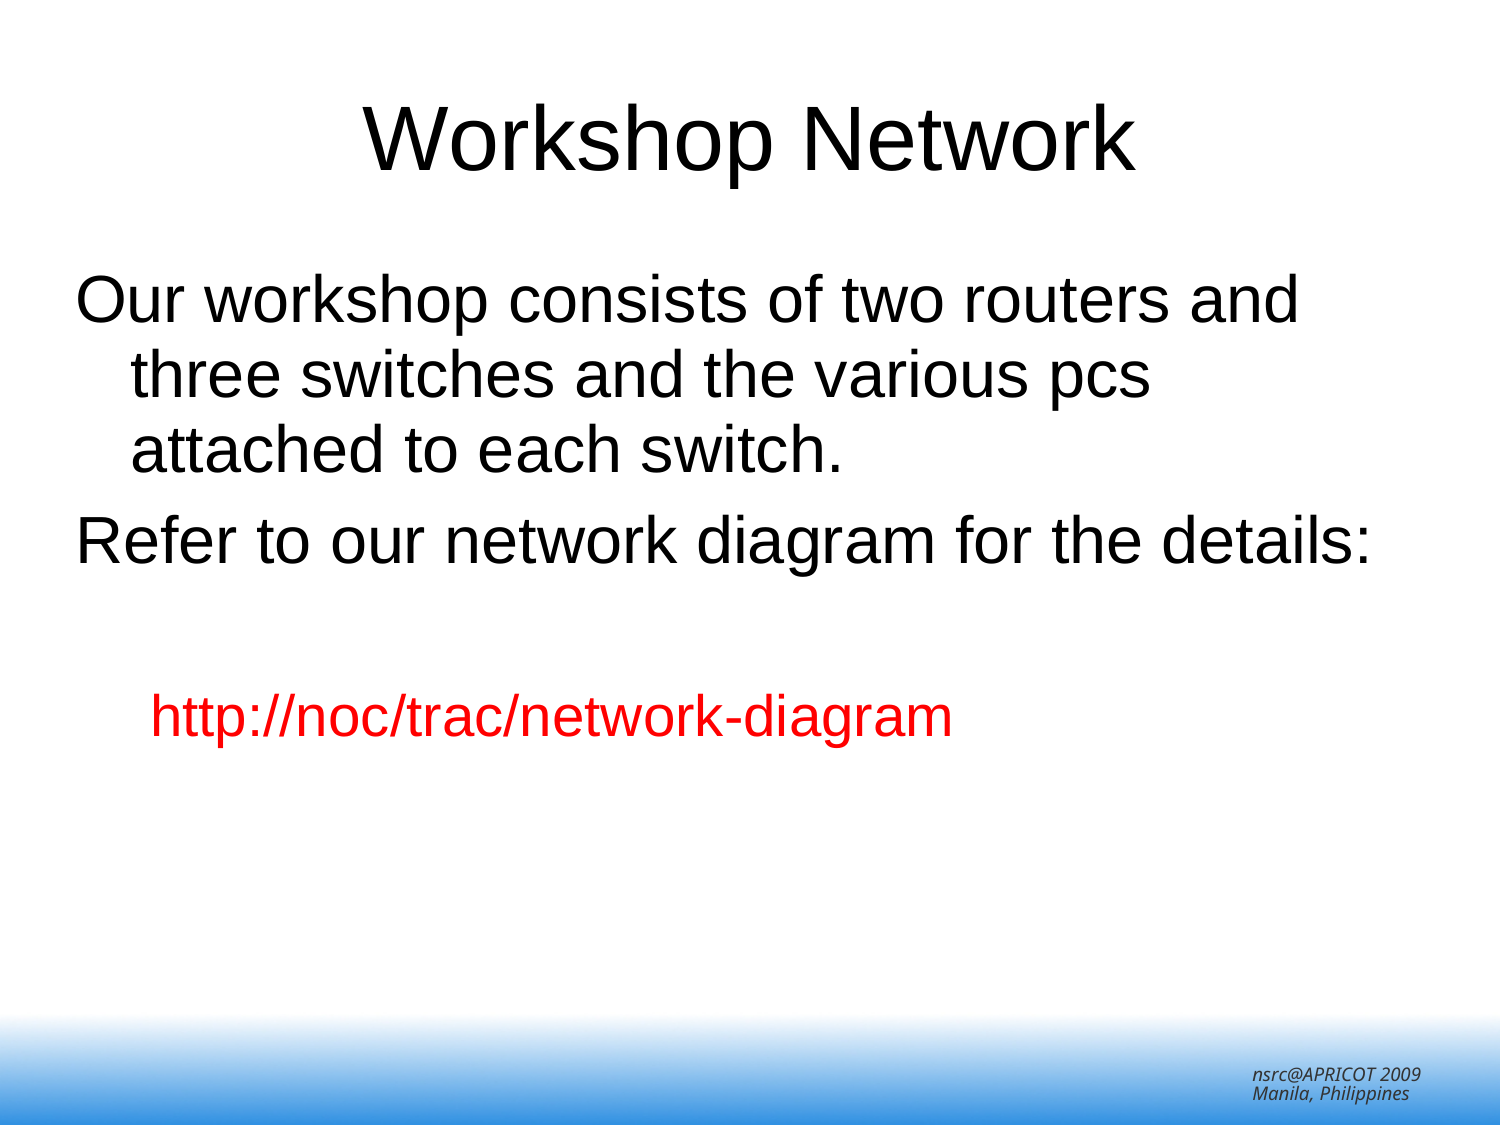

# Workshop Network
Our workshop consists of two routers and three switches and the various pcs attached to each switch.
Refer to our network diagram for the details:
http://noc/trac/network-diagram